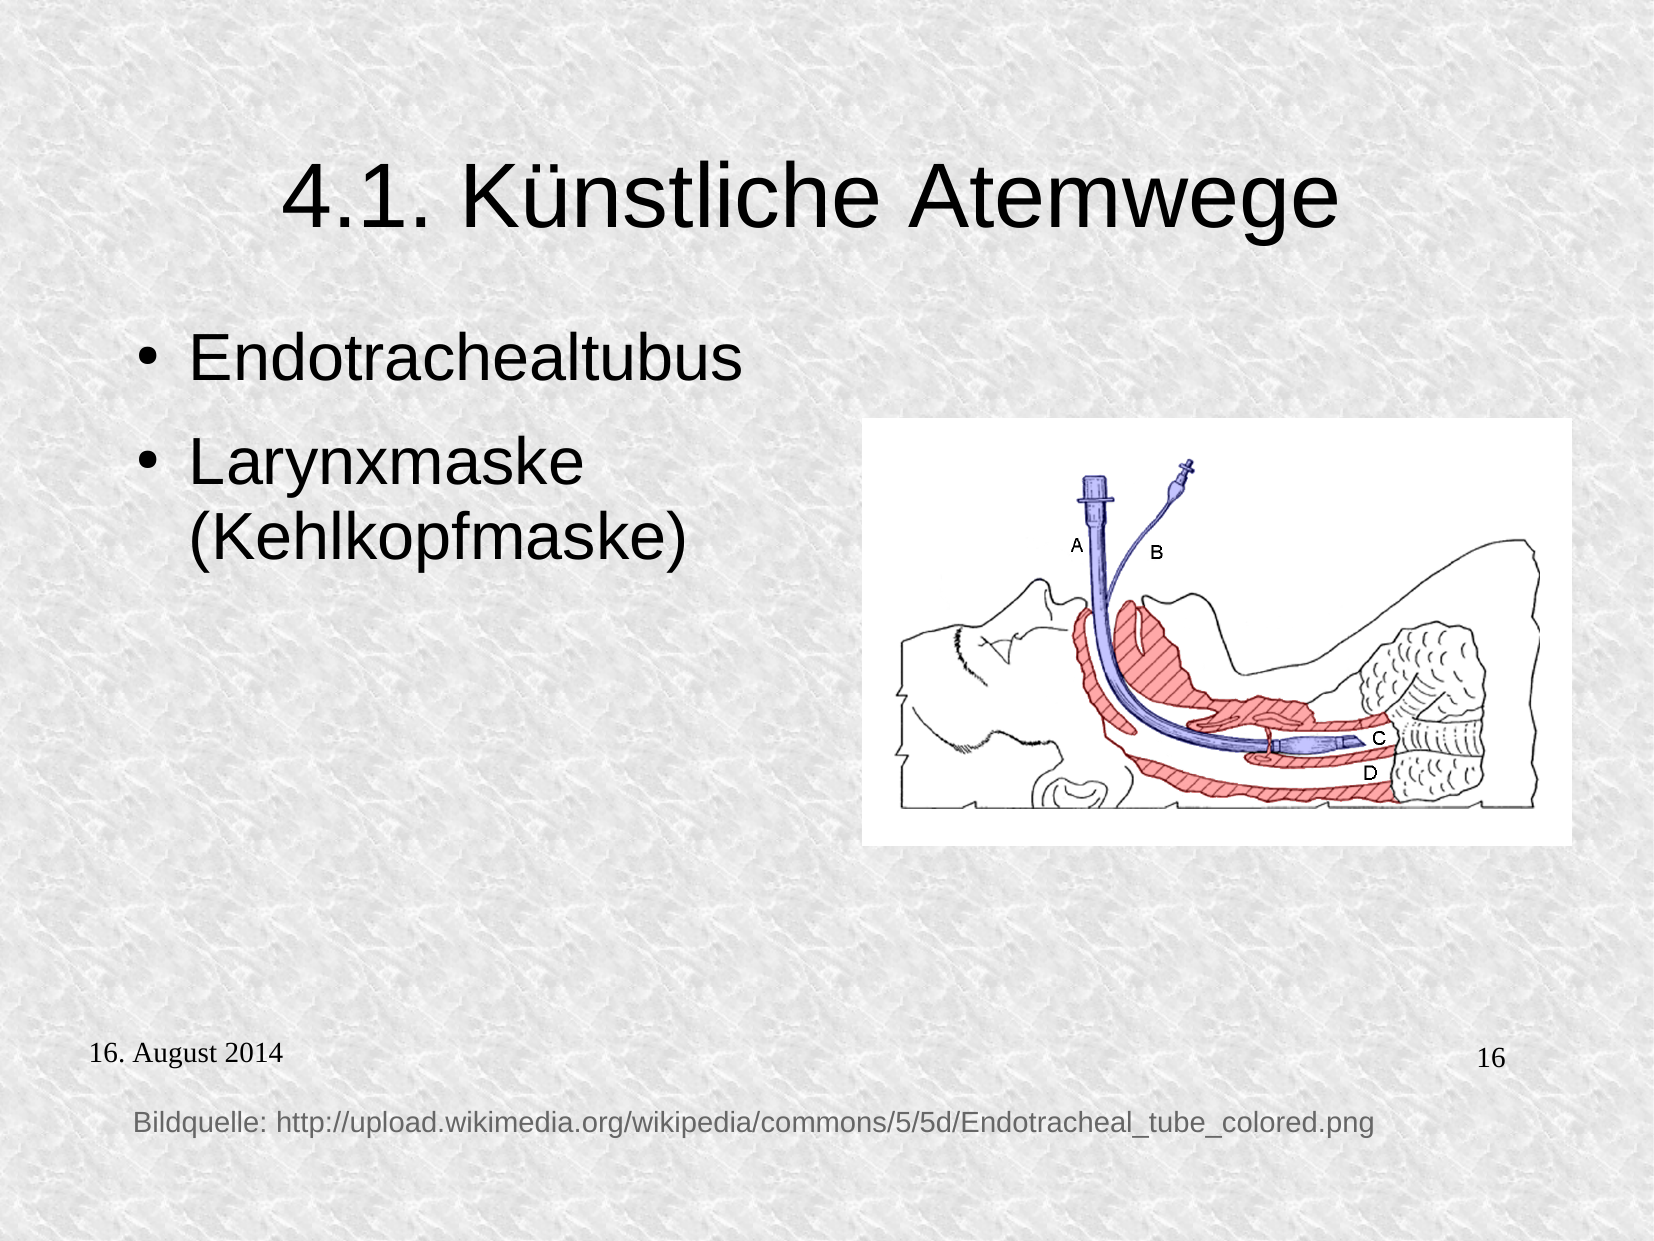

# 4.1. Künstliche Atemwege
Endotrachealtubus
Larynxmaske (Kehlkopfmaske)
16. August 2014
16
Bildquelle: http://upload.wikimedia.org/wikipedia/commons/5/5d/Endotracheal_tube_colored.png